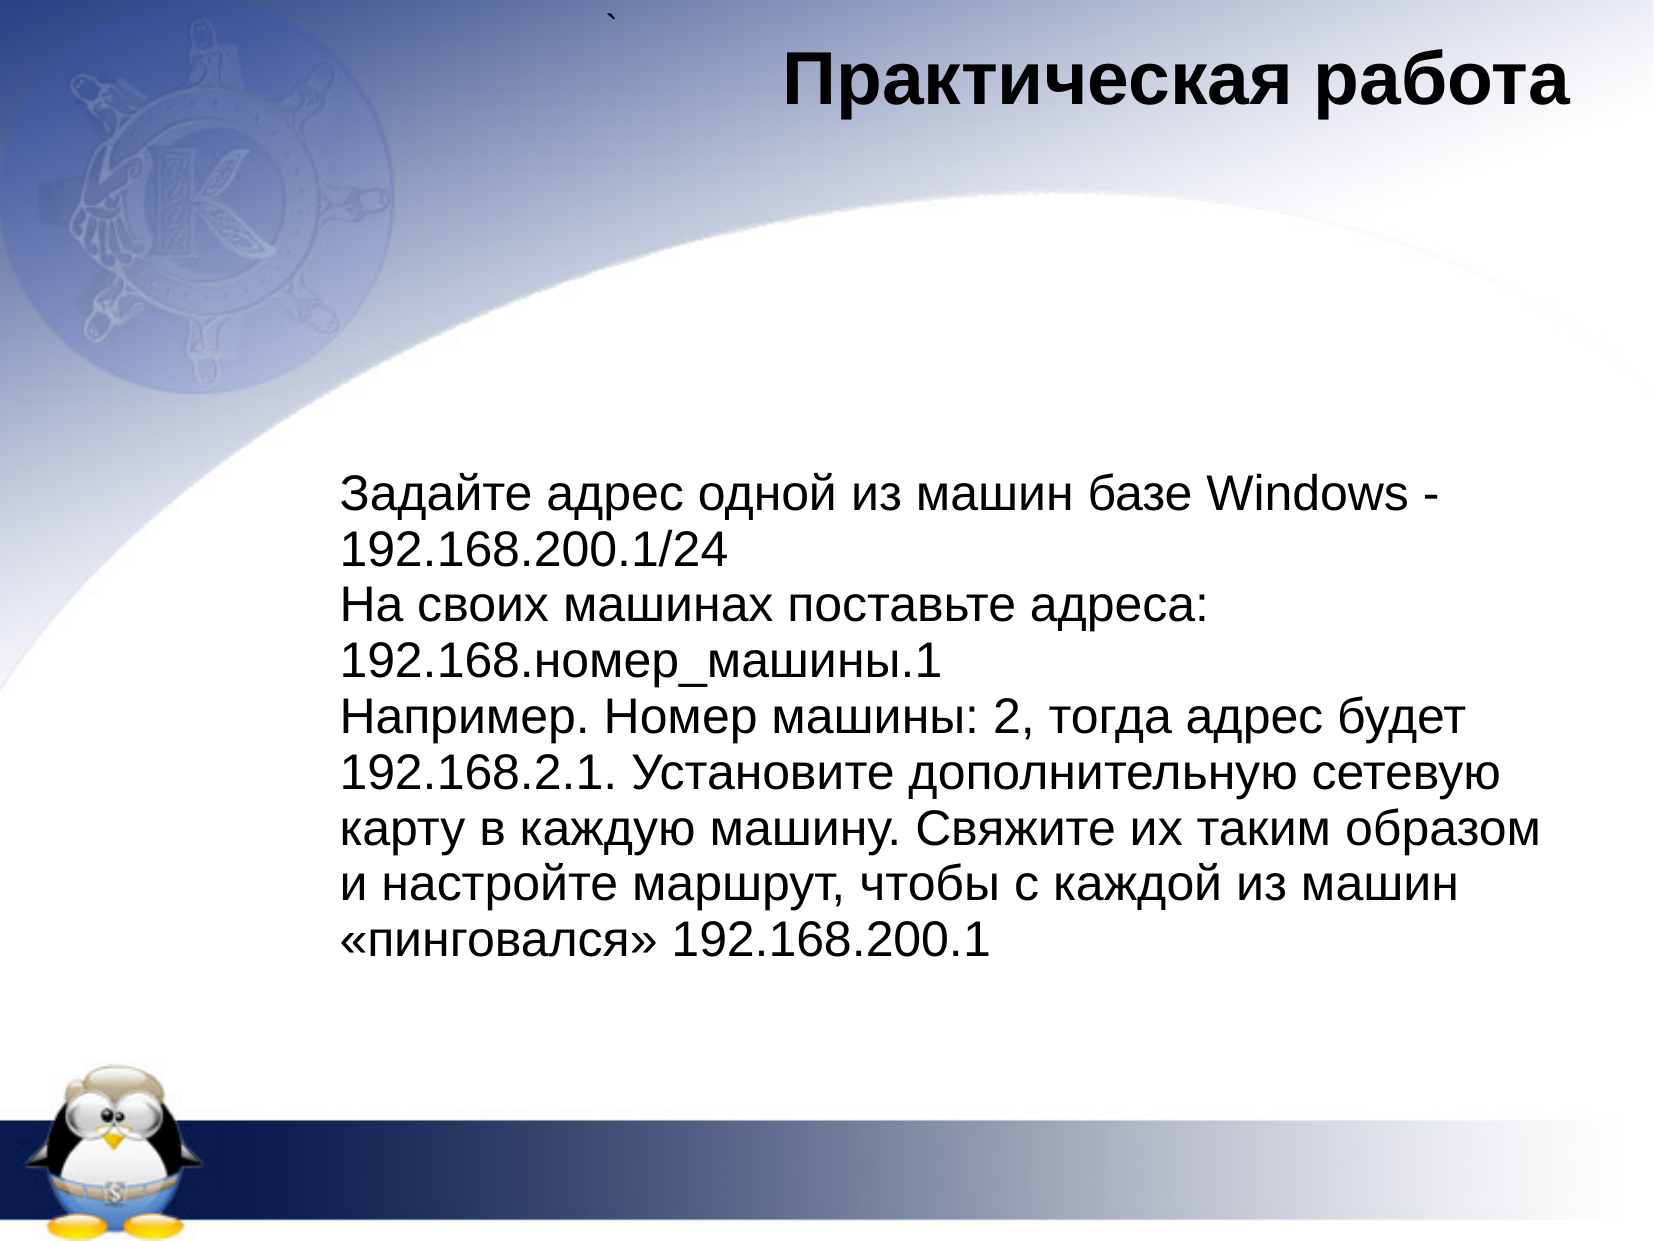

`
Практическая работа
Задайте адрес одной из машин базе Windows -
192.168.200.1/24
На своих машинах поставьте адреса:
192.168.номер_машины.1
Например. Номер машины: 2, тогда адрес будет
192.168.2.1. Установите дополнительную сетевую
карту в каждую машину. Свяжите их таким образом
и настройте маршрут, чтобы с каждой из машин
«пинговался» 192.168.200.1